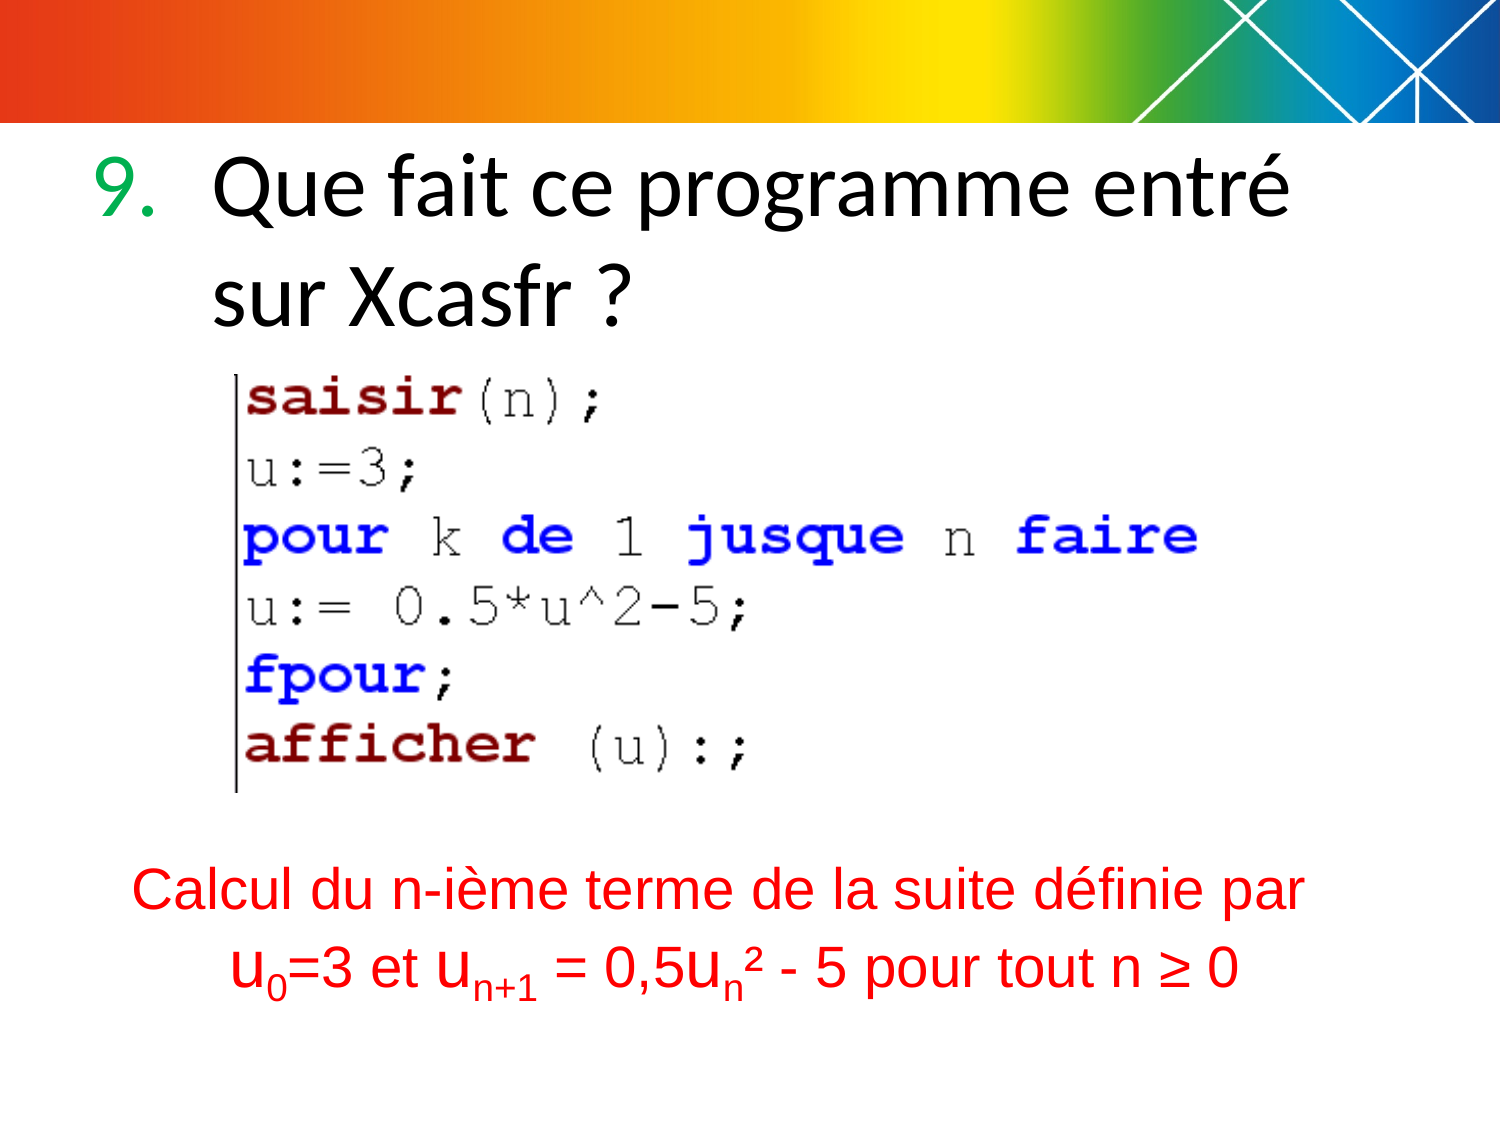

# Que fait ce programme entré sur Xcasfr ?
Calcul du n-ième terme de la suite définie par
 u0=3 et un+1 = 0,5un² - 5 pour tout n ≥ 0